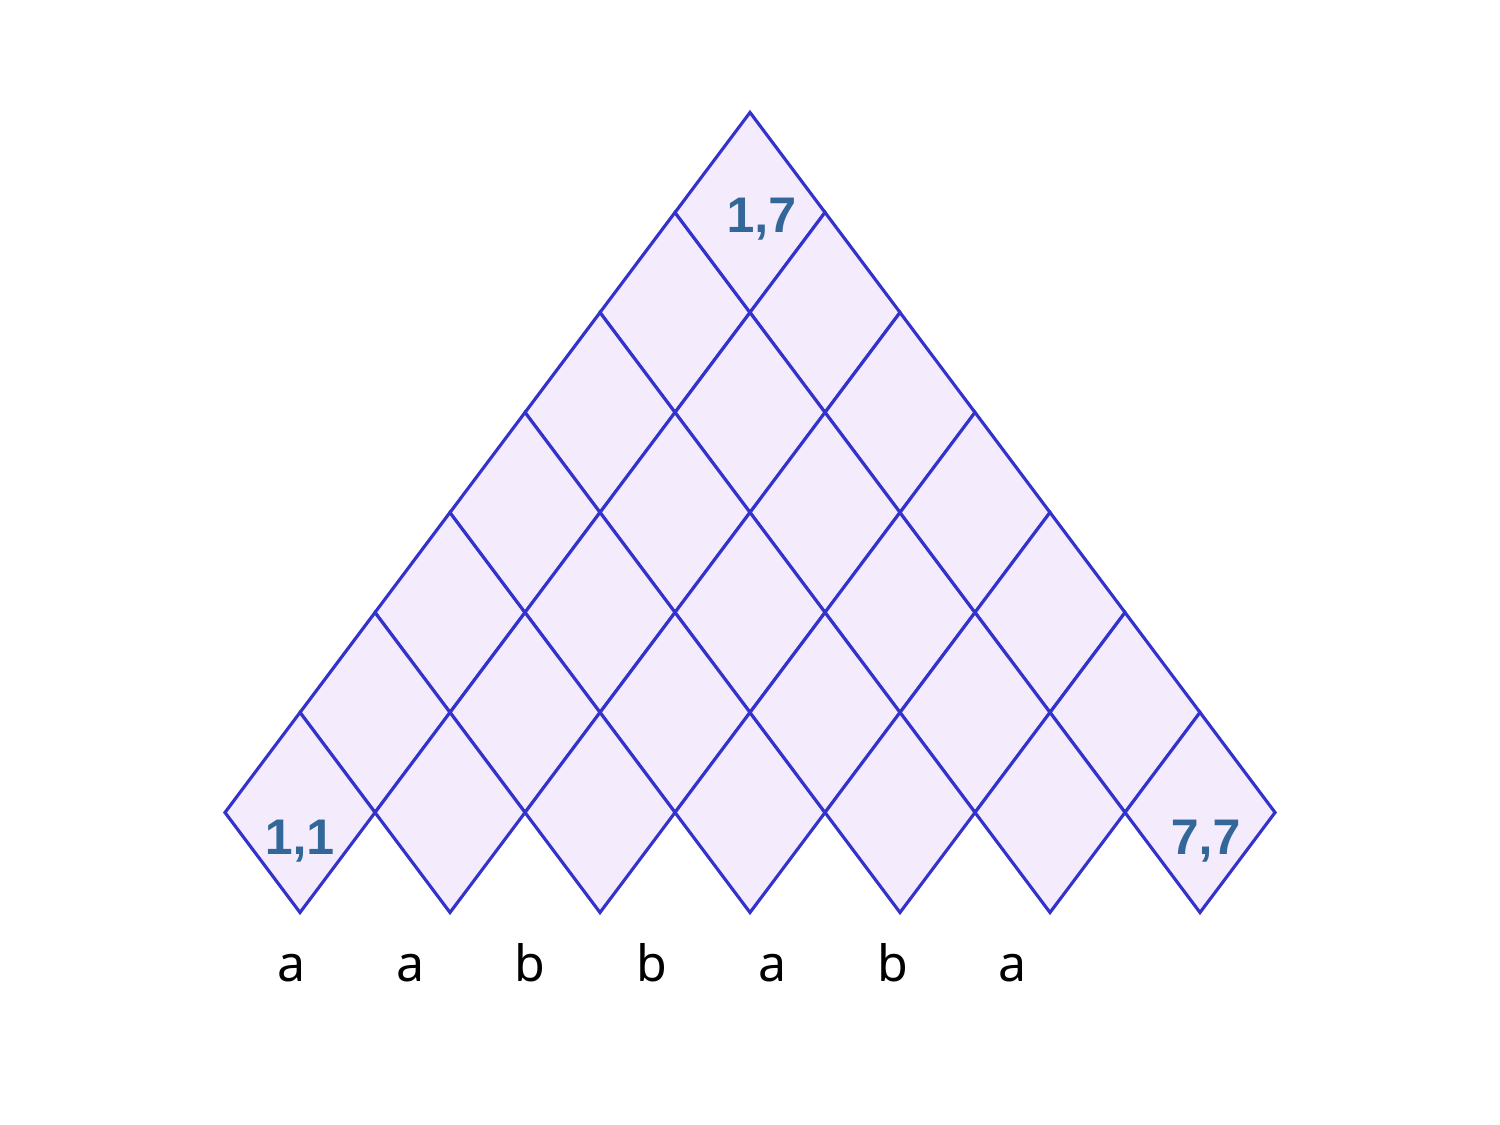

1,7
1,1 7,7
a a b b a b a